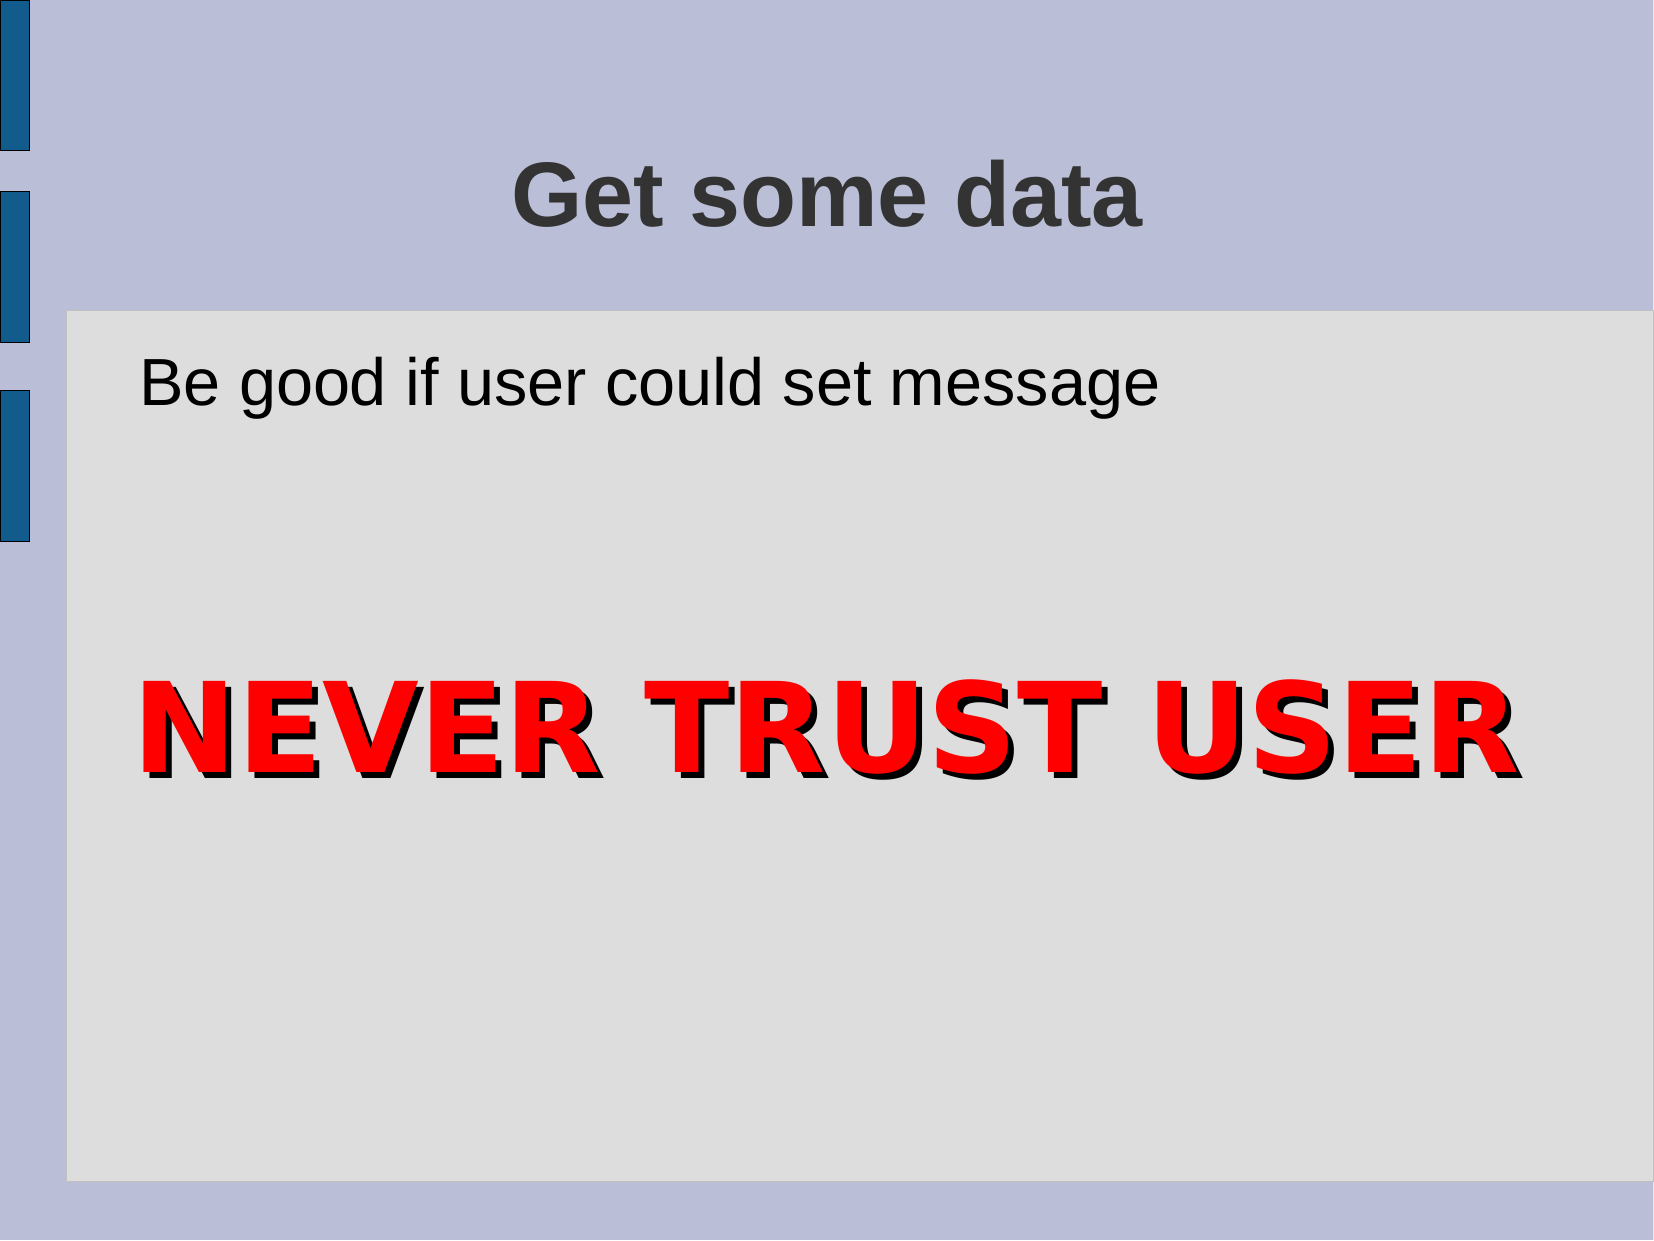

# Get some data
Be good if user could set message
NEVER TRUST USER